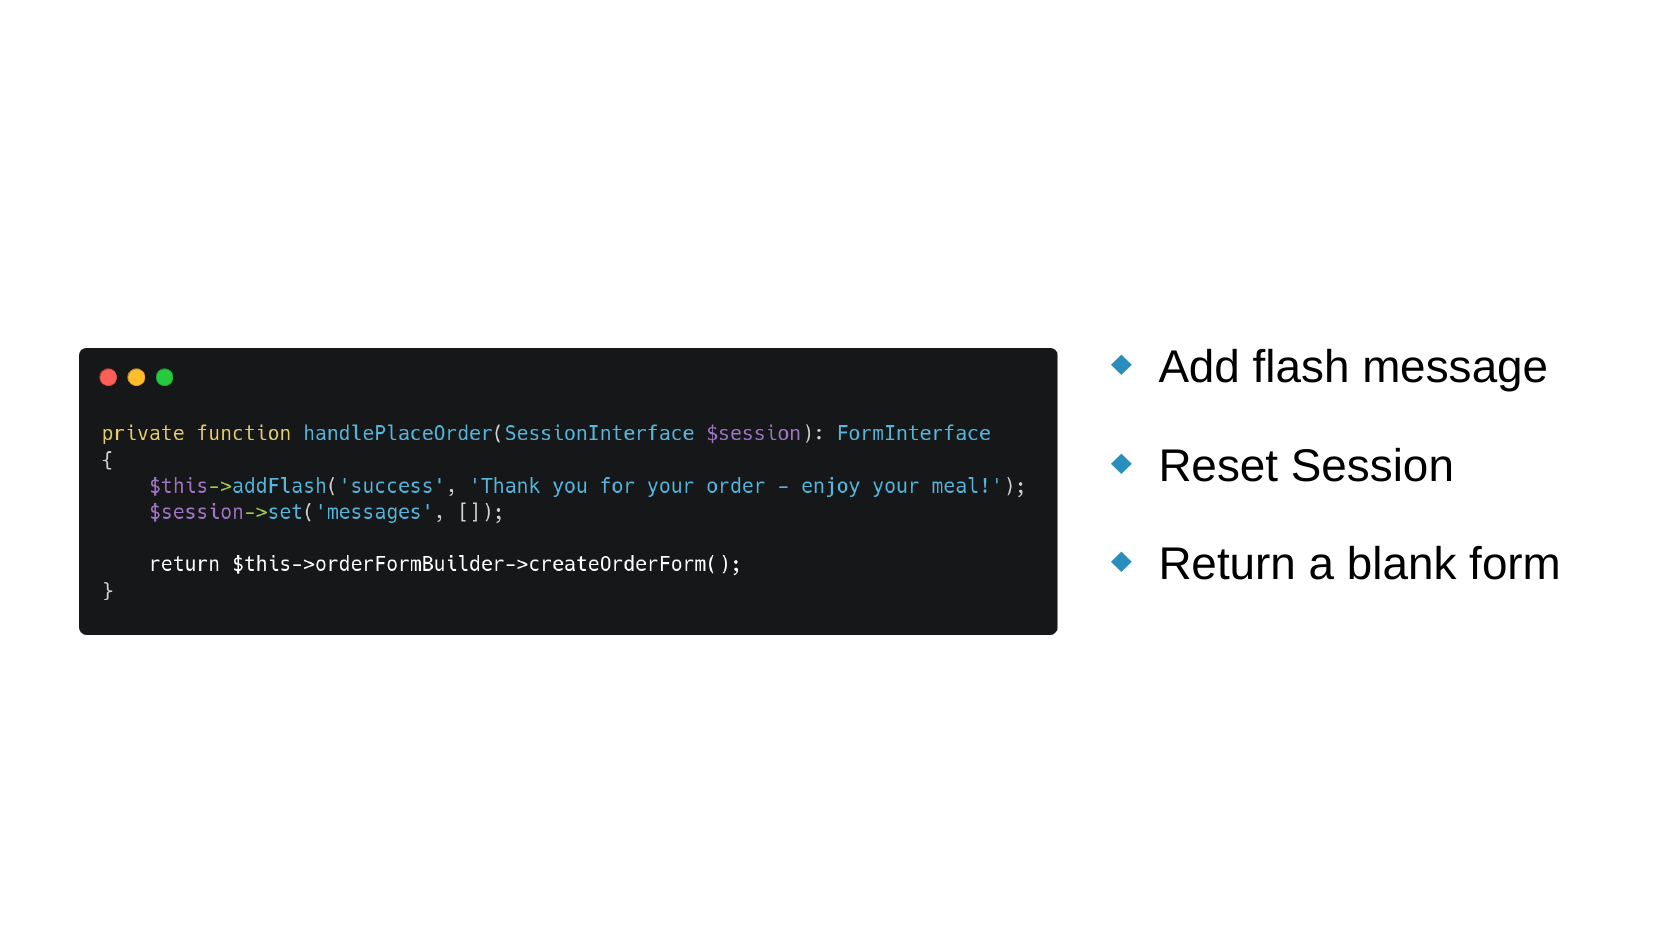

Add flash message
Reset Session
Return a blank form